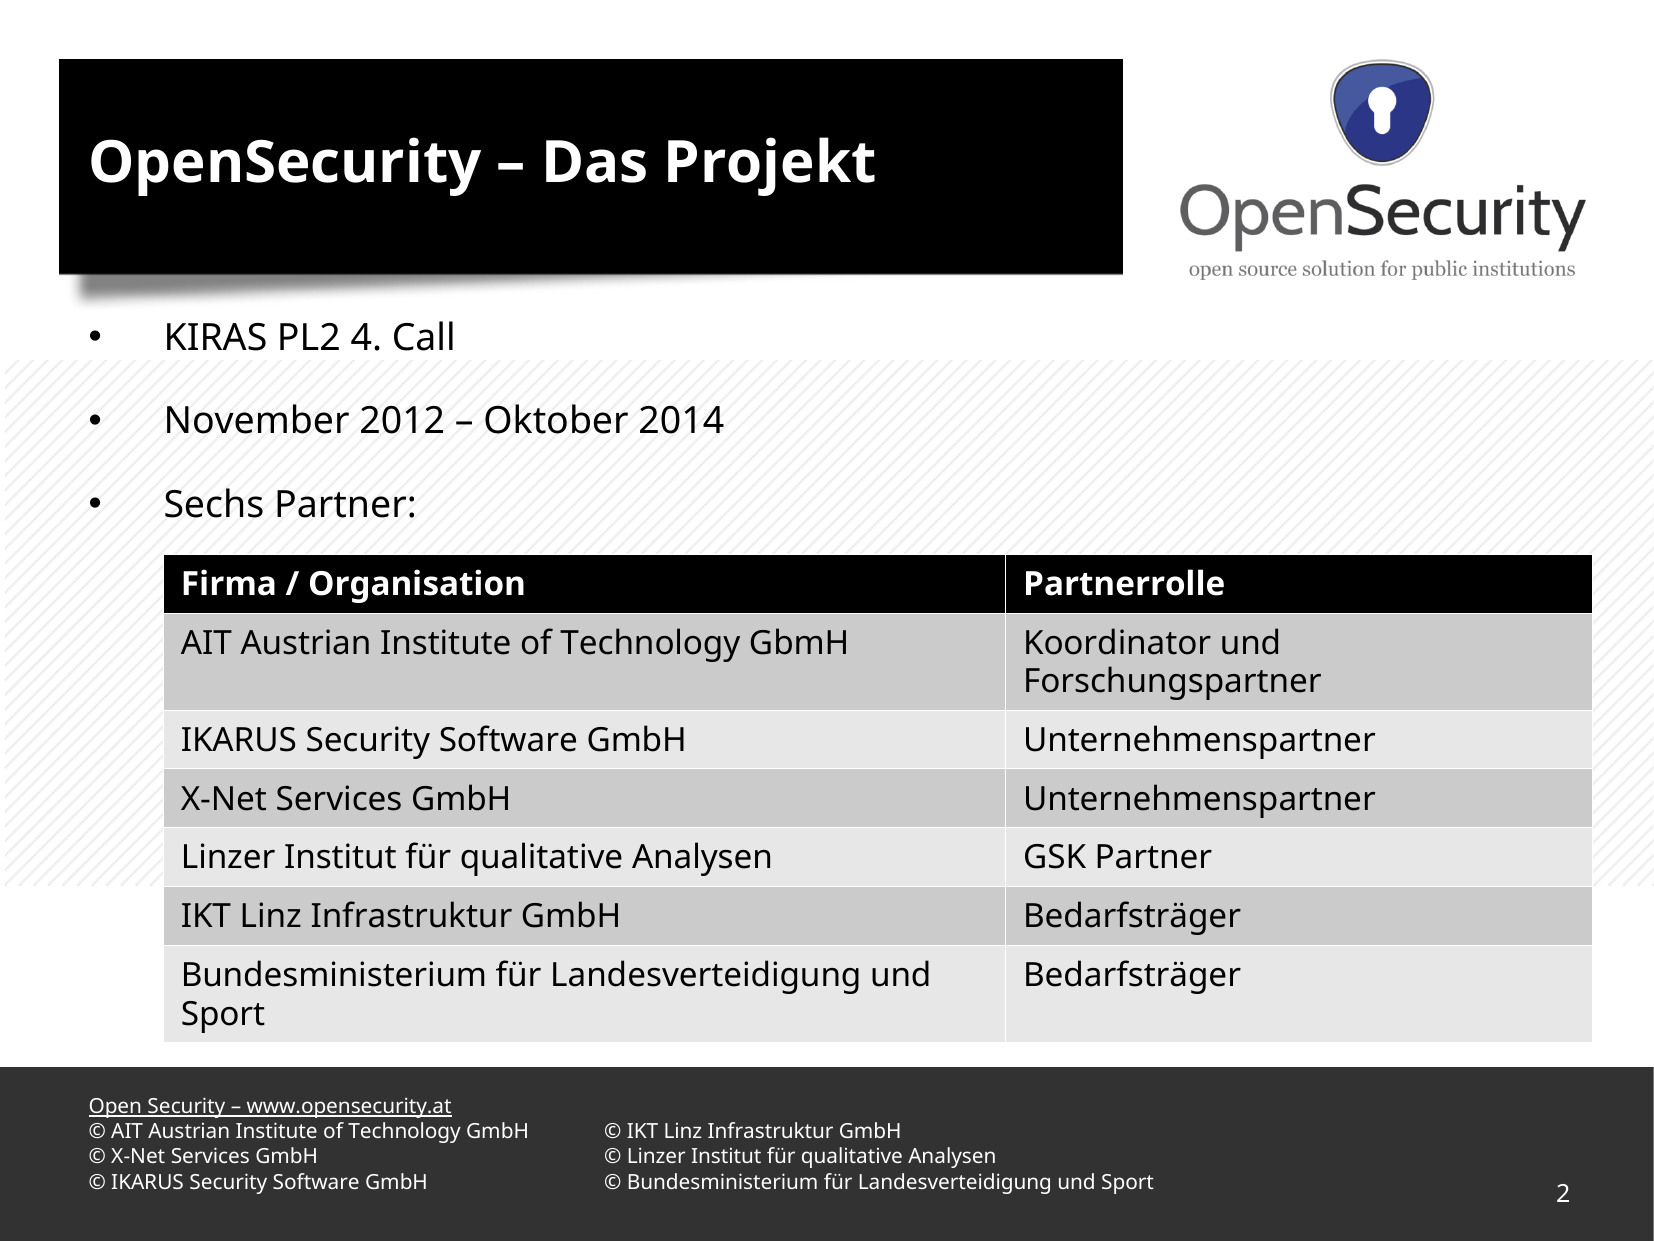

OpenSecurity – Das Projekt
KIRAS PL2 4. Call
November 2012 – Oktober 2014
Sechs Partner:
| Firma / Organisation | Partnerrolle |
| --- | --- |
| AIT Austrian Institute of Technology GbmH | Koordinator und Forschungspartner |
| IKARUS Security Software GmbH | Unternehmenspartner |
| X-Net Services GmbH | Unternehmenspartner |
| Linzer Institut für qualitative Analysen | GSK Partner |
| IKT Linz Infrastruktur GmbH | Bedarfsträger |
| Bundesministerium für Landesverteidigung und Sport | Bedarfsträger |
Open Security – www.opensecurity.at
© AIT Austrian Institute of Technology GmbH		© IKT Linz Infrastruktur GmbH
© X-Net Services GmbH				© Linzer Institut für qualitative Analysen
© IKARUS Security Software GmbH			© Bundesministerium für Landesverteidigung und Sport